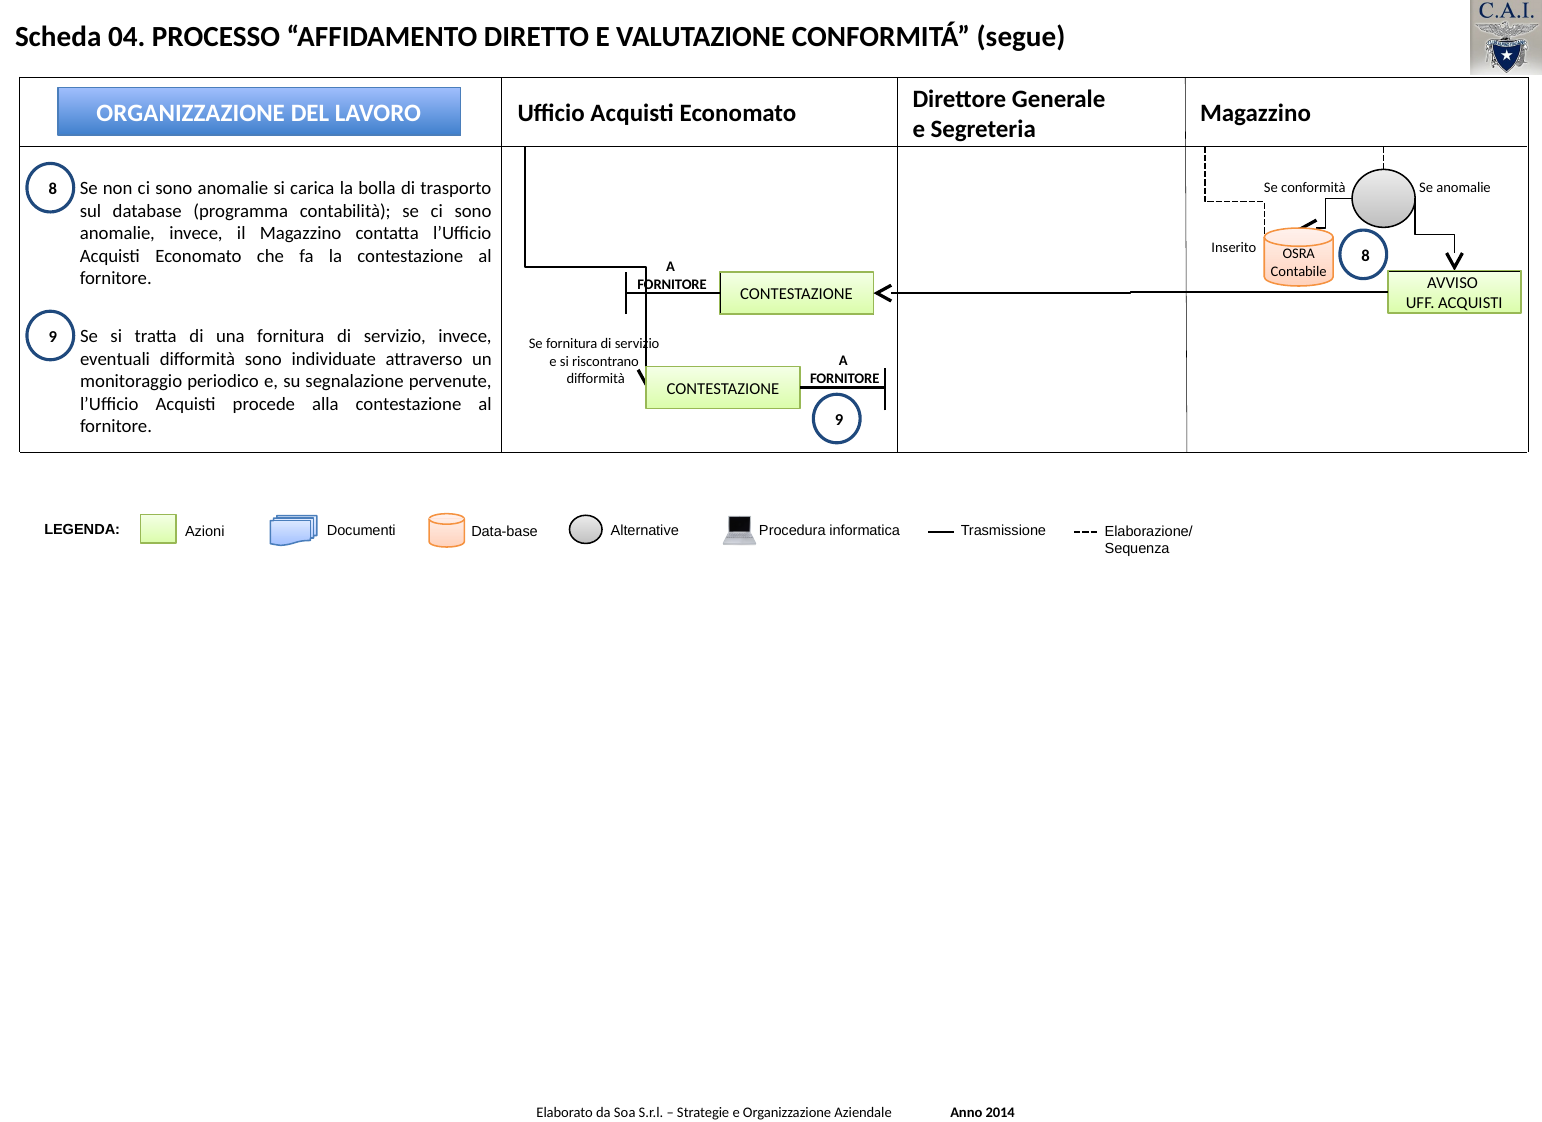

Scheda 04. PROCESSO “AFFIDAMENTO DIRETTO E VALUTAZIONE CONFORMITÁ” (segue)
Ufficio Acquisti Economato
Magazzino
Direttore Generale
e Segreteria
ORGANIZZAZIONE DEL LAVORO
8
Se non ci sono anomalie si carica la bolla di trasporto sul database (programma contabilità); se ci sono anomalie, invece, il Magazzino contatta l’Ufficio Acquisti Economato che fa la contestazione al fornitore.
Se anomalie
Se conformità
OSRA
Contabile
Inserito
8
A
FORNITORE
AVVISO
UFF. ACQUISTI
CONTESTAZIONE
9
Se si tratta di una fornitura di servizio, invece, eventuali difformità sono individuate attraverso un monitoraggio periodico e, su segnalazione pervenute, l’Ufficio Acquisti procede alla contestazione al fornitore.
Se fornitura di servizio
e si riscontrano
difformità
A
FORNITORE
CONTESTAZIONE
9
LEGENDA:
Documenti
Procedura informatica
Trasmissione
Azioni
Elaborazione/Sequenza
Data-base
Alternative
Elaborato da Soa S.r.l. – Strategie e Organizzazione Aziendale Anno 2014